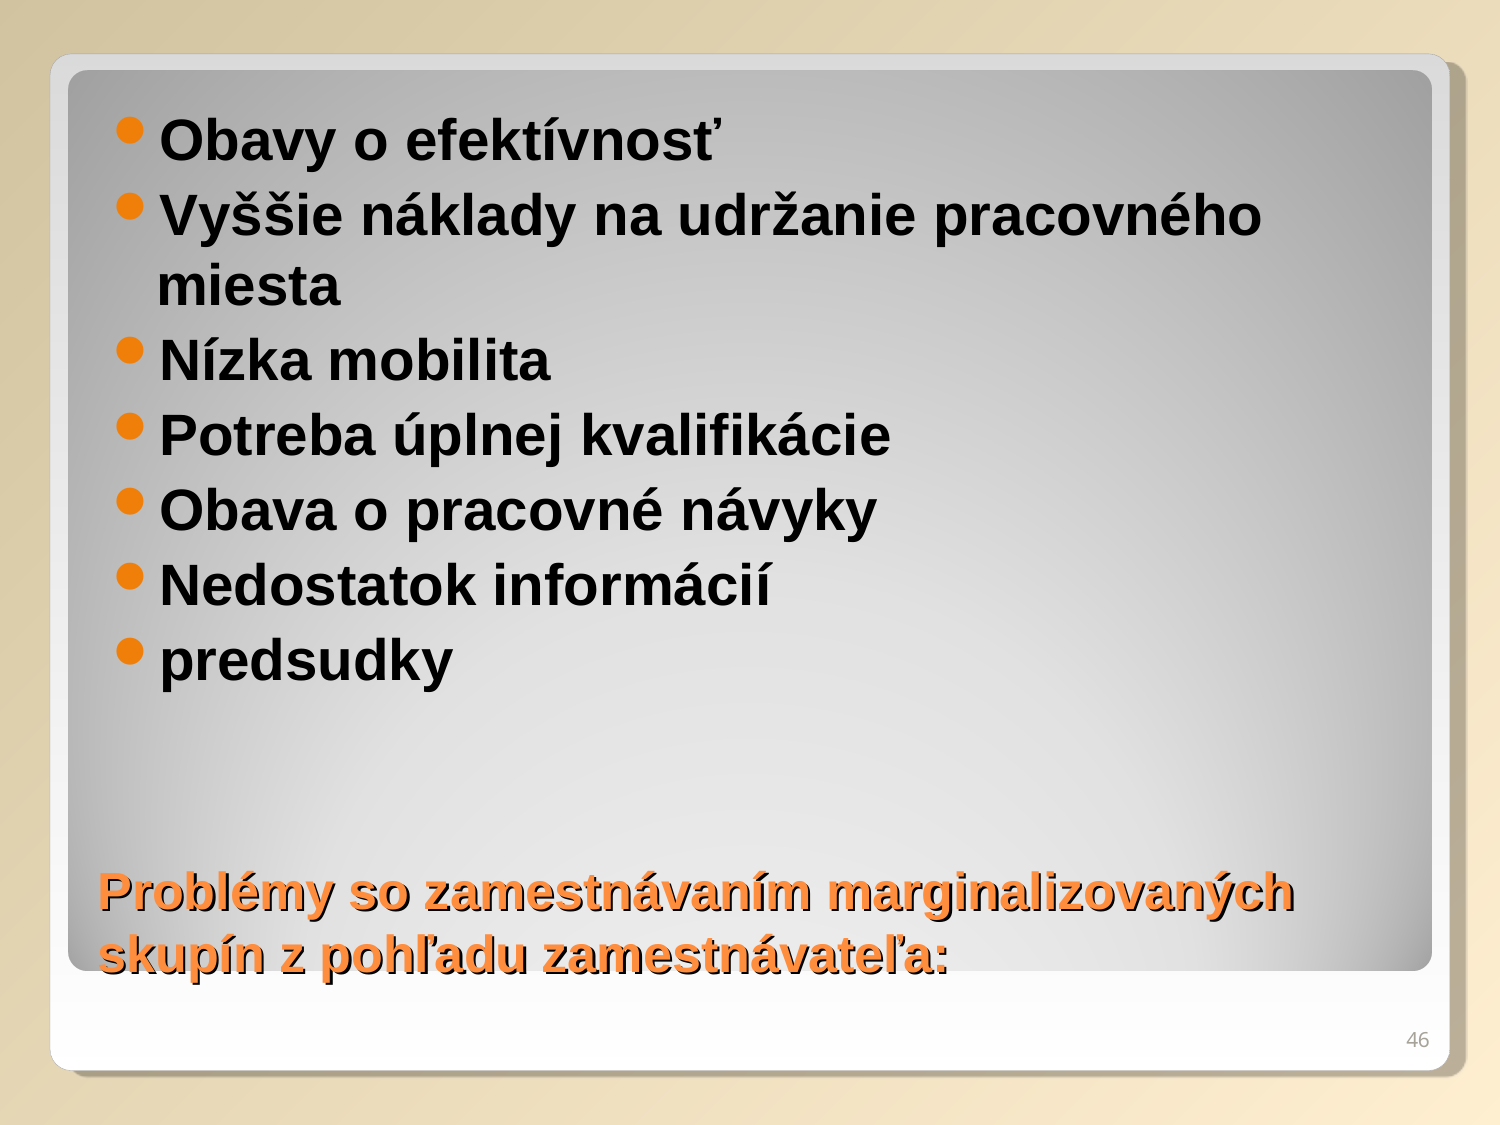

Obavy o efektívnosť
Vyššie náklady na udržanie pracovného miesta
Nízka mobilita
Potreba úplnej kvalifikácie
Obava o pracovné návyky
Nedostatok informácií
predsudky
# Problémy so zamestnávaním marginalizovaných skupín z pohľadu zamestnávateľa: